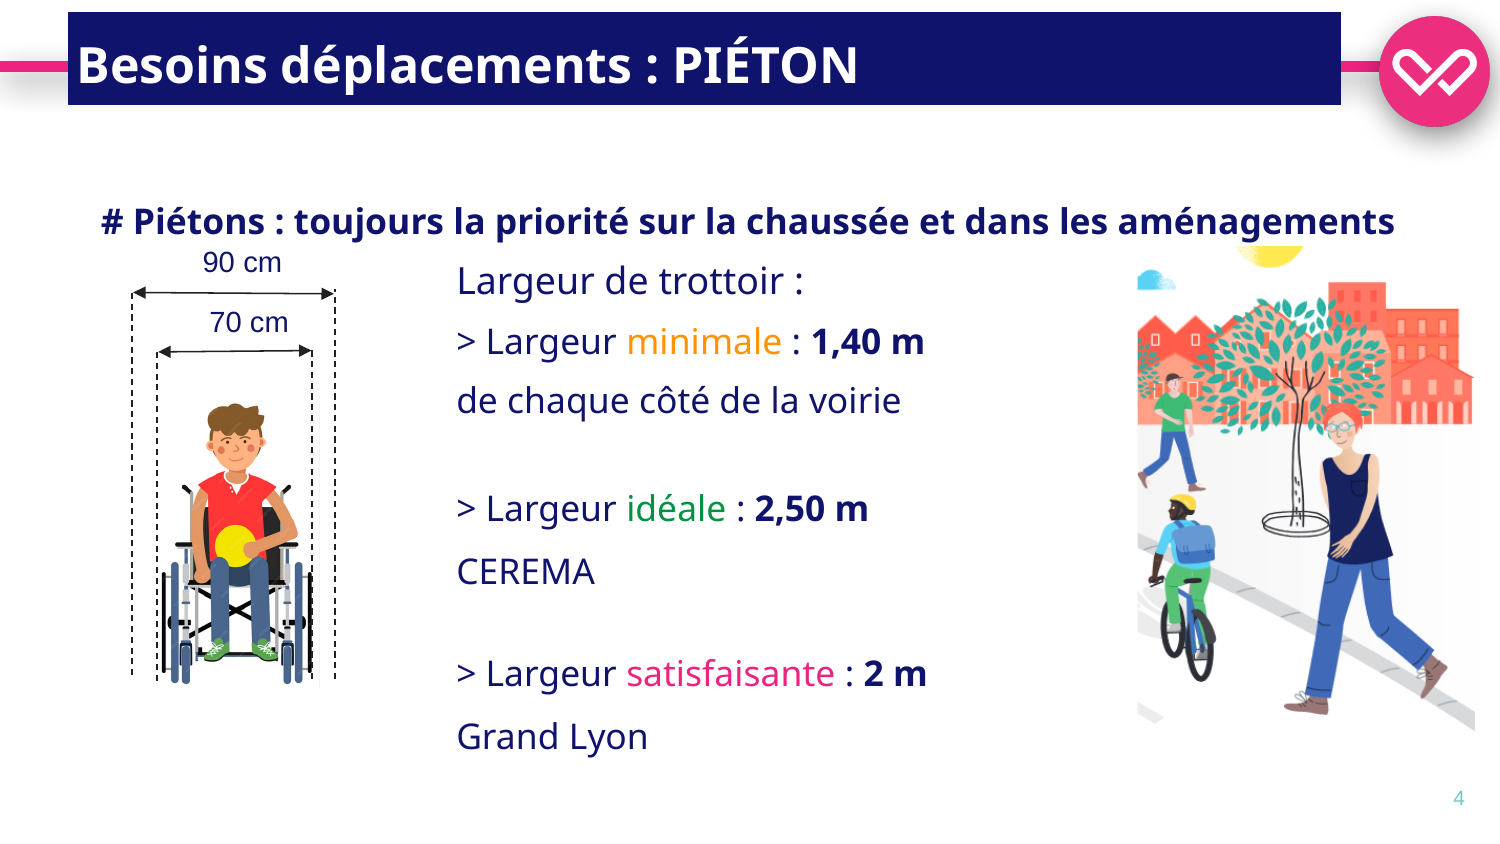

Besoins déplacements : PIÉTON
# Piétons : toujours la priorité sur la chaussée et dans les aménagements
Largeur de trottoir :
> Largeur minimale : 1,40 m
de chaque côté de la voirie
> Largeur idéale : 2,50 m
CEREMA
> Largeur satisfaisante : 2 m
Grand Lyon
Images trottoirs pour donner idée de la largeur
90 cm
70 cm